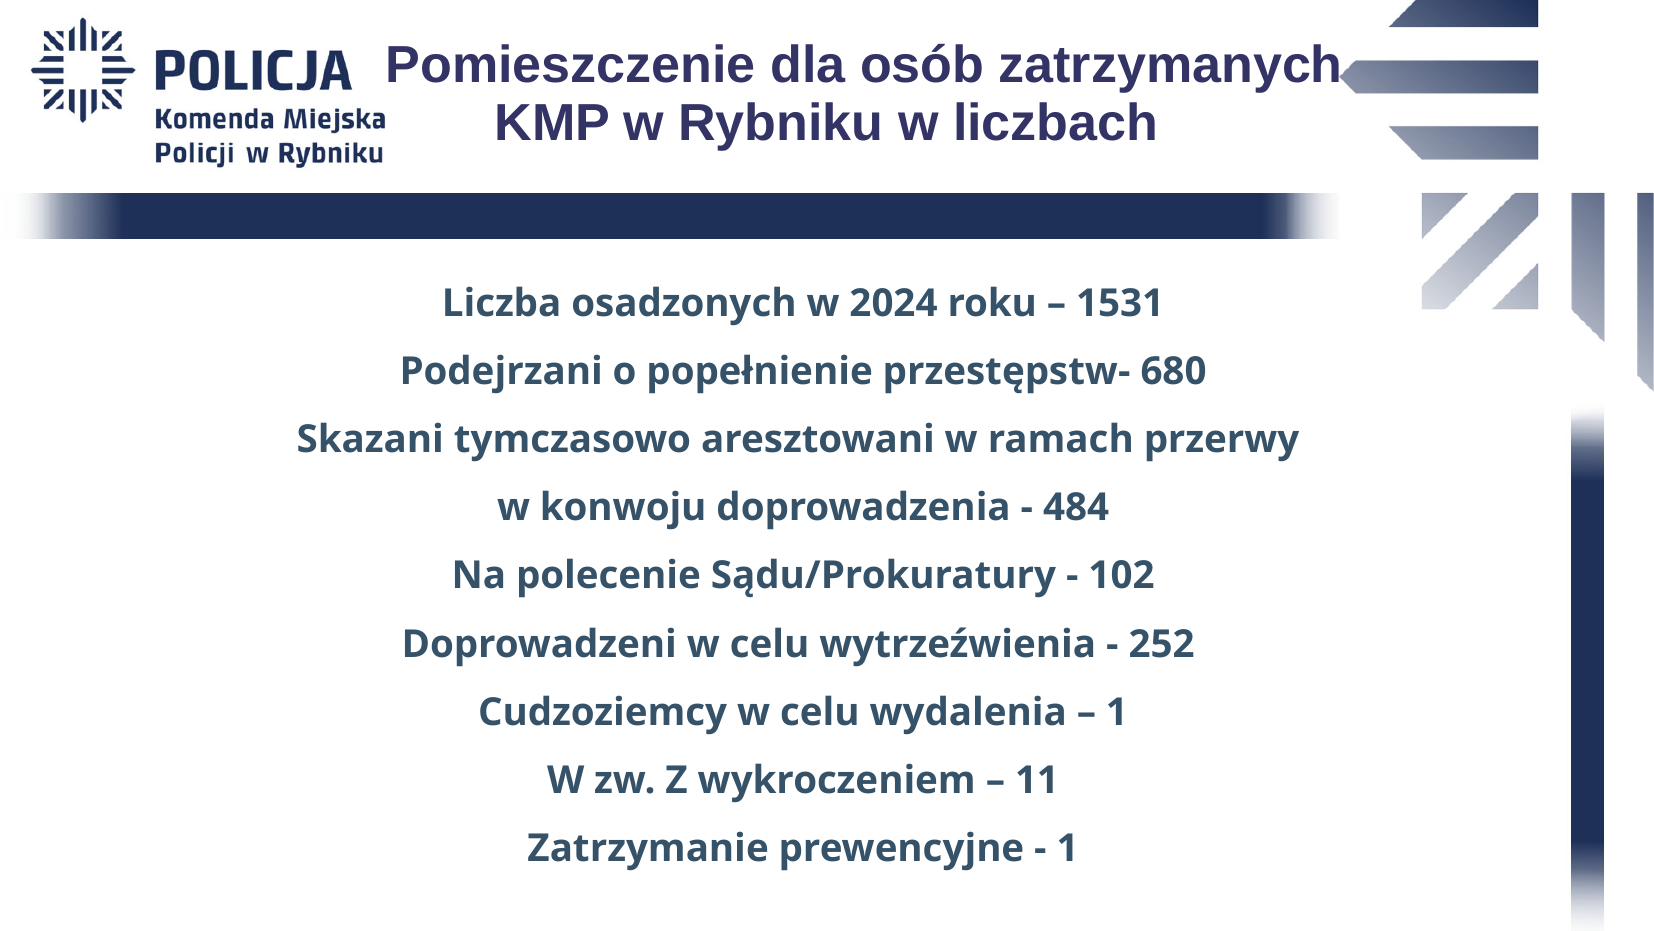

# Pomieszczenie dla osób zatrzymanych KMP w Rybniku w liczbach
Liczba osadzonych w 2024 roku – 1531
Podejrzani o popełnienie przestępstw- 680
Skazani tymczasowo aresztowani w ramach przerwy
w konwoju doprowadzenia - 484
Na polecenie Sądu/Prokuratury - 102
Doprowadzeni w celu wytrzeźwienia - 252
Cudzoziemcy w celu wydalenia – 1
W zw. Z wykroczeniem – 11
Zatrzymanie prewencyjne - 1